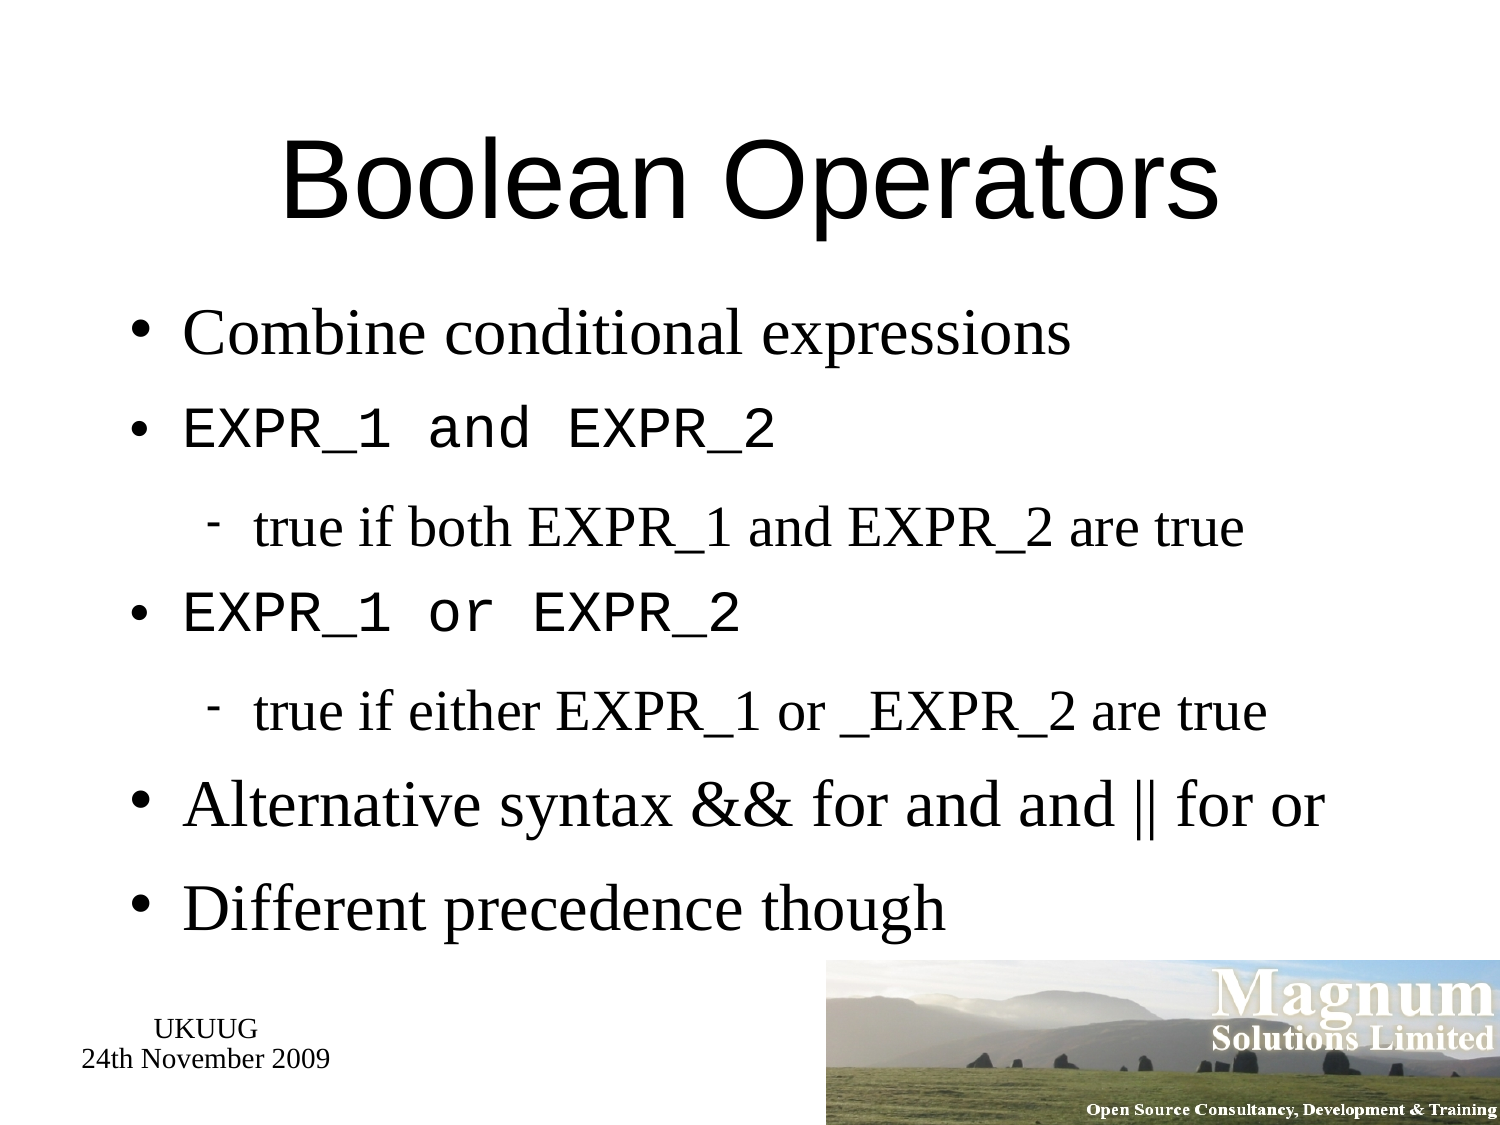

# Boolean Operators
Combine conditional expressions
EXPR_1 and EXPR_2
true if both EXPR_1 and EXPR_2 are true
EXPR_1 or EXPR_2
true if either EXPR_1 or _EXPR_2 are true
Alternative syntax && for and and || for or
Different precedence though
86